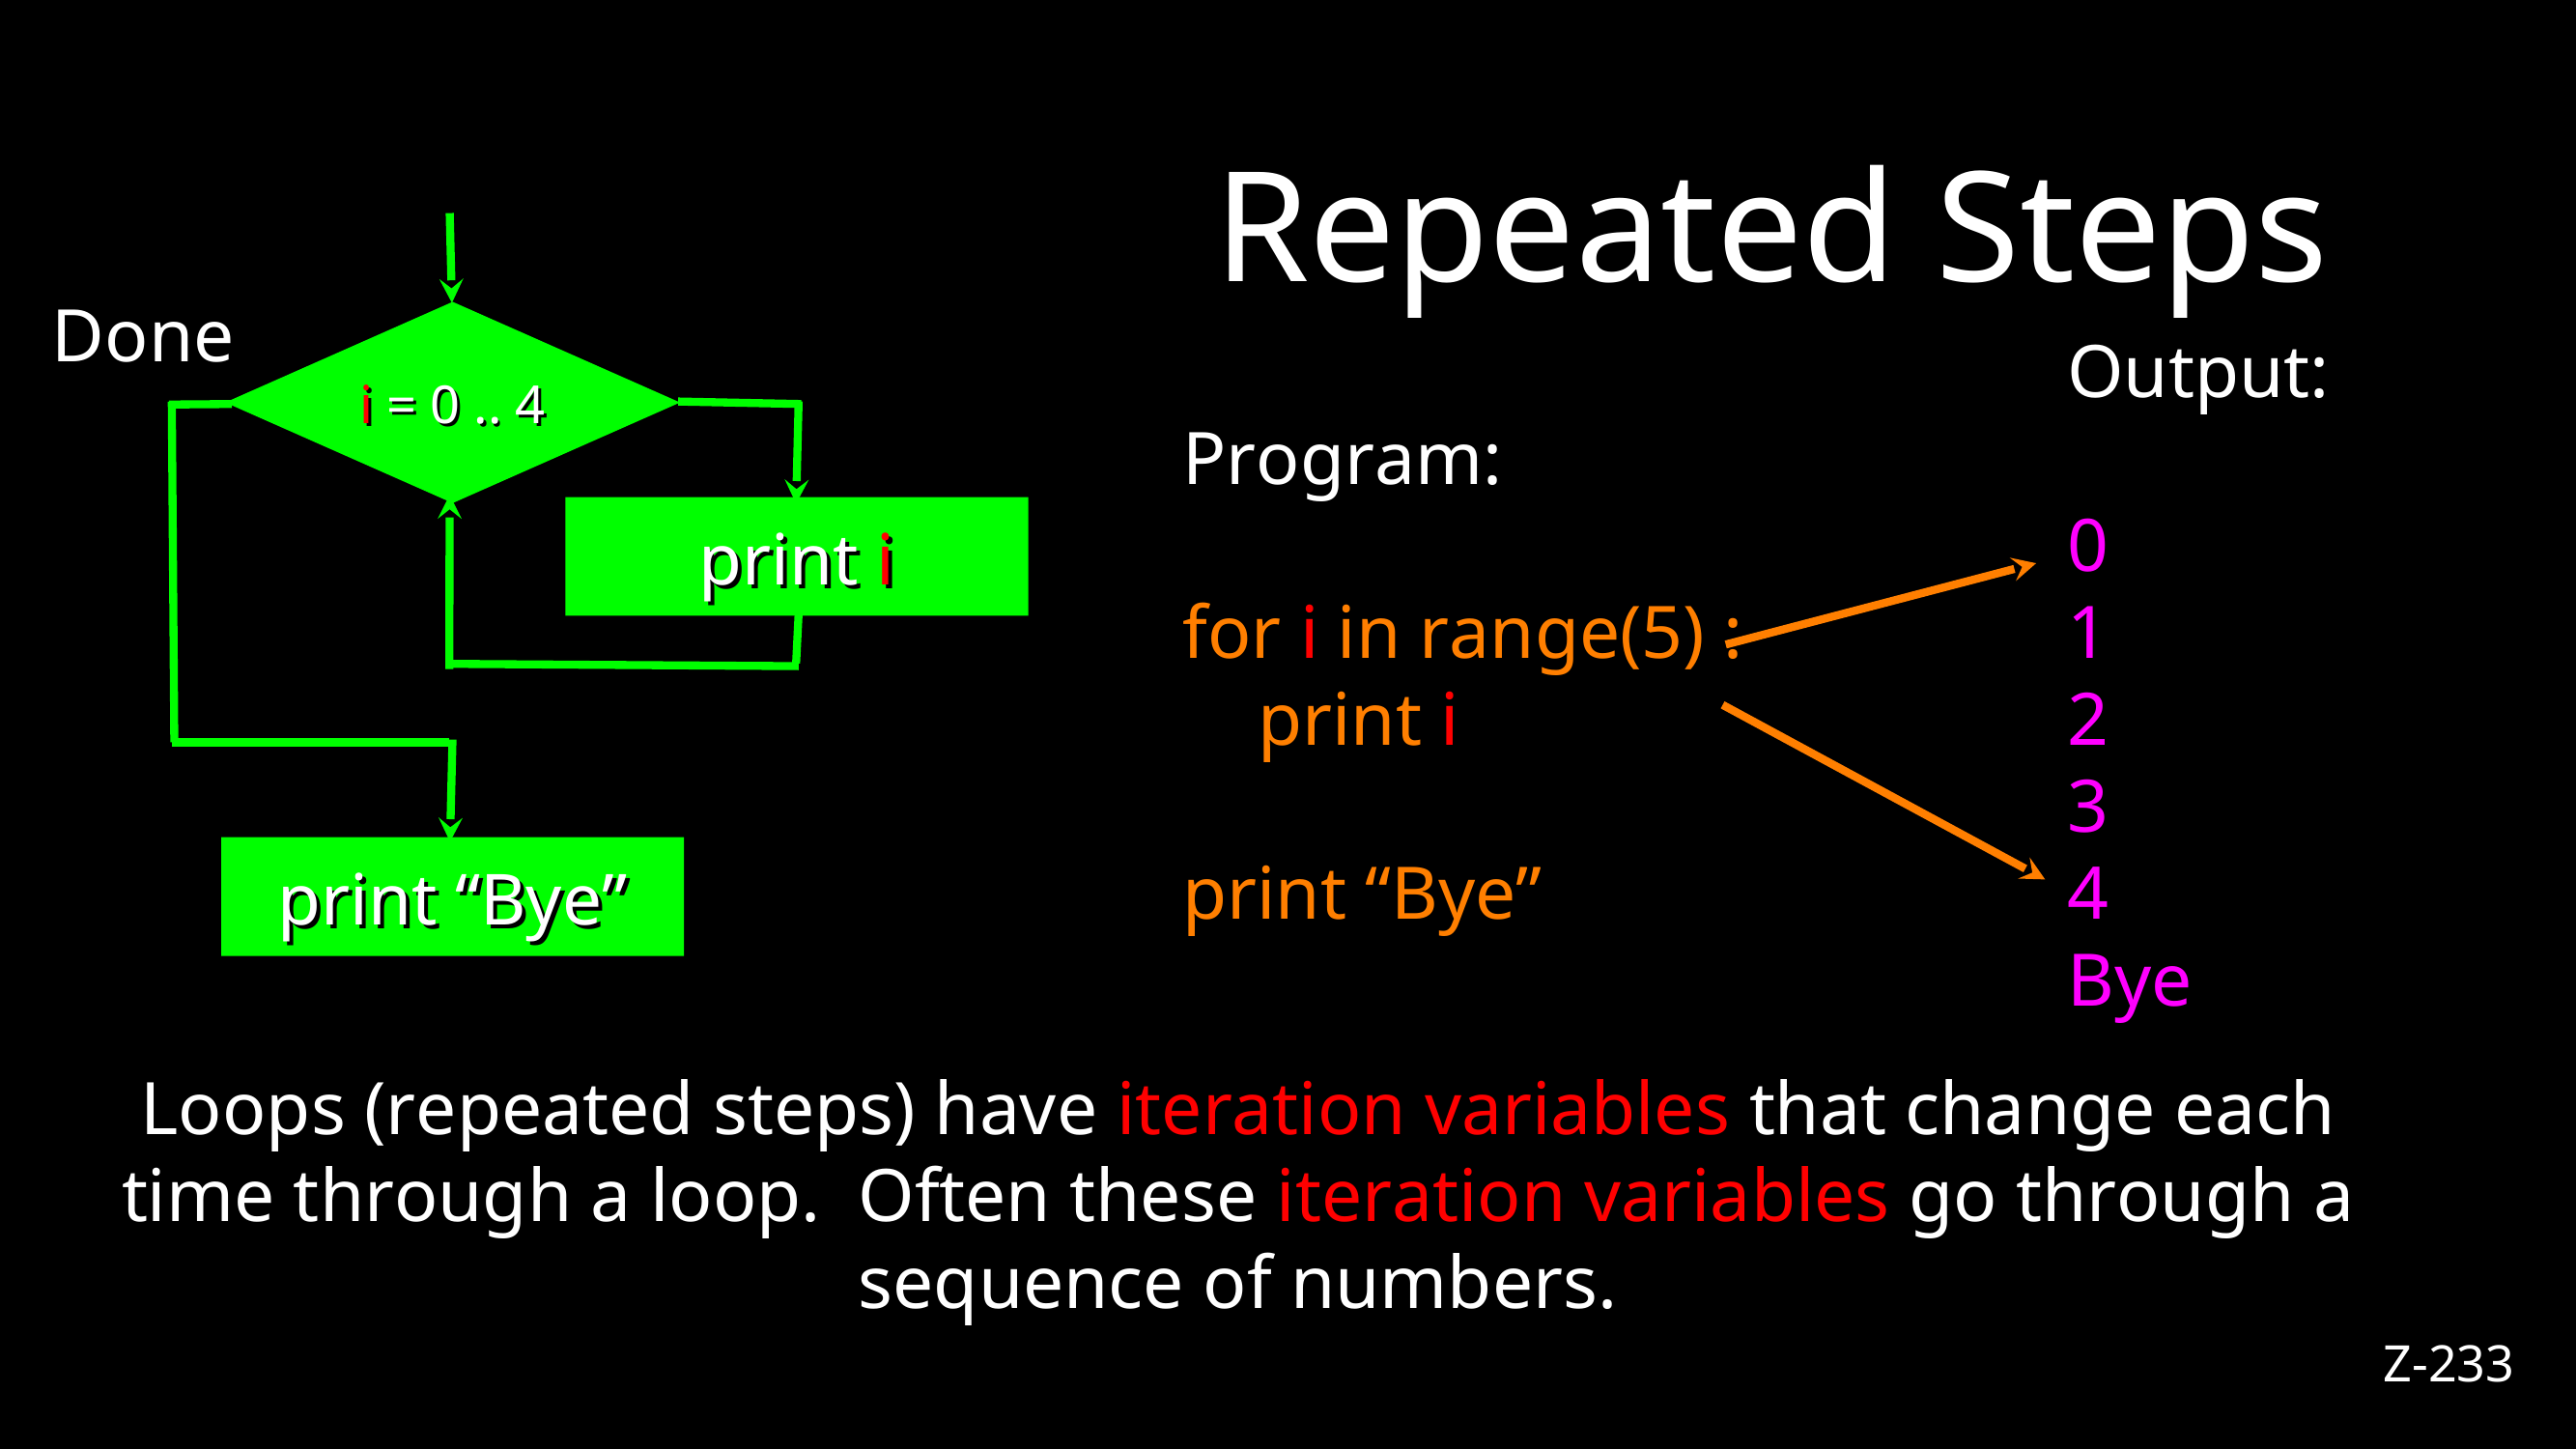

# Repeated Steps
Done
i = 0 .. 4
Output:
0
1
2
3
4
Bye
Program:
for i in range(5) :
 print i
print “Bye”
print i
print “Bye”
Loops (repeated steps) have iteration variables that change each time through a loop. Often these iteration variables go through a sequence of numbers.
Z-233